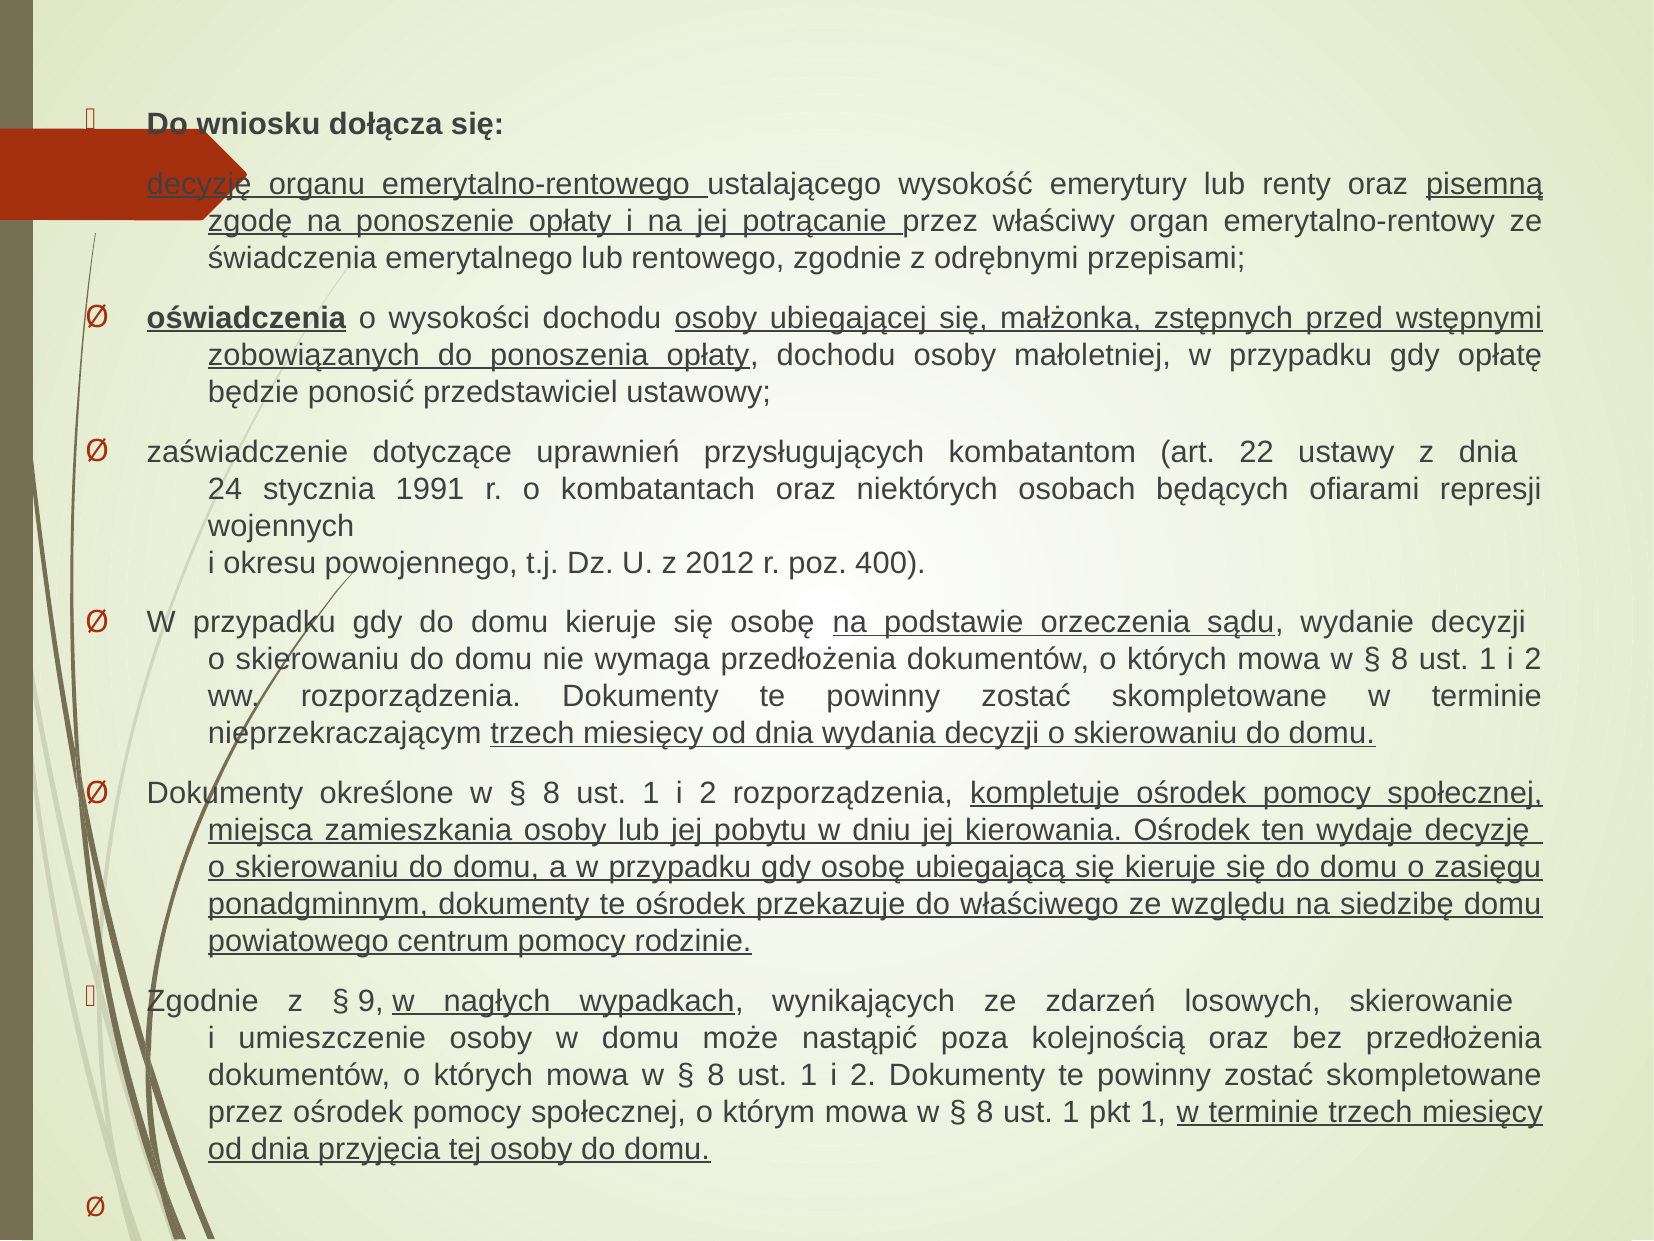

#
Do wniosku dołącza się:
decyzję organu emerytalno-rentowego ustalającego wysokość emerytury lub renty oraz pisemną zgodę na ponoszenie opłaty i na jej potrącanie przez właściwy organ emerytalno-rentowy ze świadczenia emerytalnego lub rentowego, zgodnie z odrębnymi przepisami;
oświadczenia o wysokości dochodu osoby ubiegającej się, małżonka, zstępnych przed wstępnymi zobowiązanych do ponoszenia opłaty, dochodu osoby małoletniej, w przypadku gdy opłatę będzie ponosić przedstawiciel ustawowy;
zaświadczenie dotyczące uprawnień przysługujących kombatantom (art. 22 ustawy z dnia
24 stycznia 1991 r. o kombatantach oraz niektórych osobach będących ofiarami represji wojennych
i okresu powojennego, t.j. Dz. U. z 2012 r. poz. 400).
W przypadku gdy do domu kieruje się osobę na podstawie orzeczenia sądu, wydanie decyzji
o skierowaniu do domu nie wymaga przedłożenia dokumentów, o których mowa w § 8 ust. 1 i 2 ww. rozporządzenia. Dokumenty te powinny zostać skompletowane w terminie nieprzekraczającym trzech miesięcy od dnia wydania decyzji o skierowaniu do domu.
Dokumenty określone w § 8 ust. 1 i 2 rozporządzenia, kompletuje ośrodek pomocy społecznej, miejsca zamieszkania osoby lub jej pobytu w dniu jej kierowania. Ośrodek ten wydaje decyzję
o skierowaniu do domu, a w przypadku gdy osobę ubiegającą się kieruje się do domu o zasięgu ponadgminnym, dokumenty te ośrodek przekazuje do właściwego ze względu na siedzibę domu powiatowego centrum pomocy rodzinie.
Zgodnie z § 9, w nagłych wypadkach, wynikających ze zdarzeń losowych, skierowanie
i umieszczenie osoby w domu może nastąpić poza kolejnością oraz bez przedłożenia dokumentów, o których mowa w § 8 ust. 1 i 2. Dokumenty te powinny zostać skompletowane przez ośrodek pomocy społecznej, o którym mowa w § 8 ust. 1 pkt 1, w terminie trzech miesięcy od dnia przyjęcia tej osoby do domu.